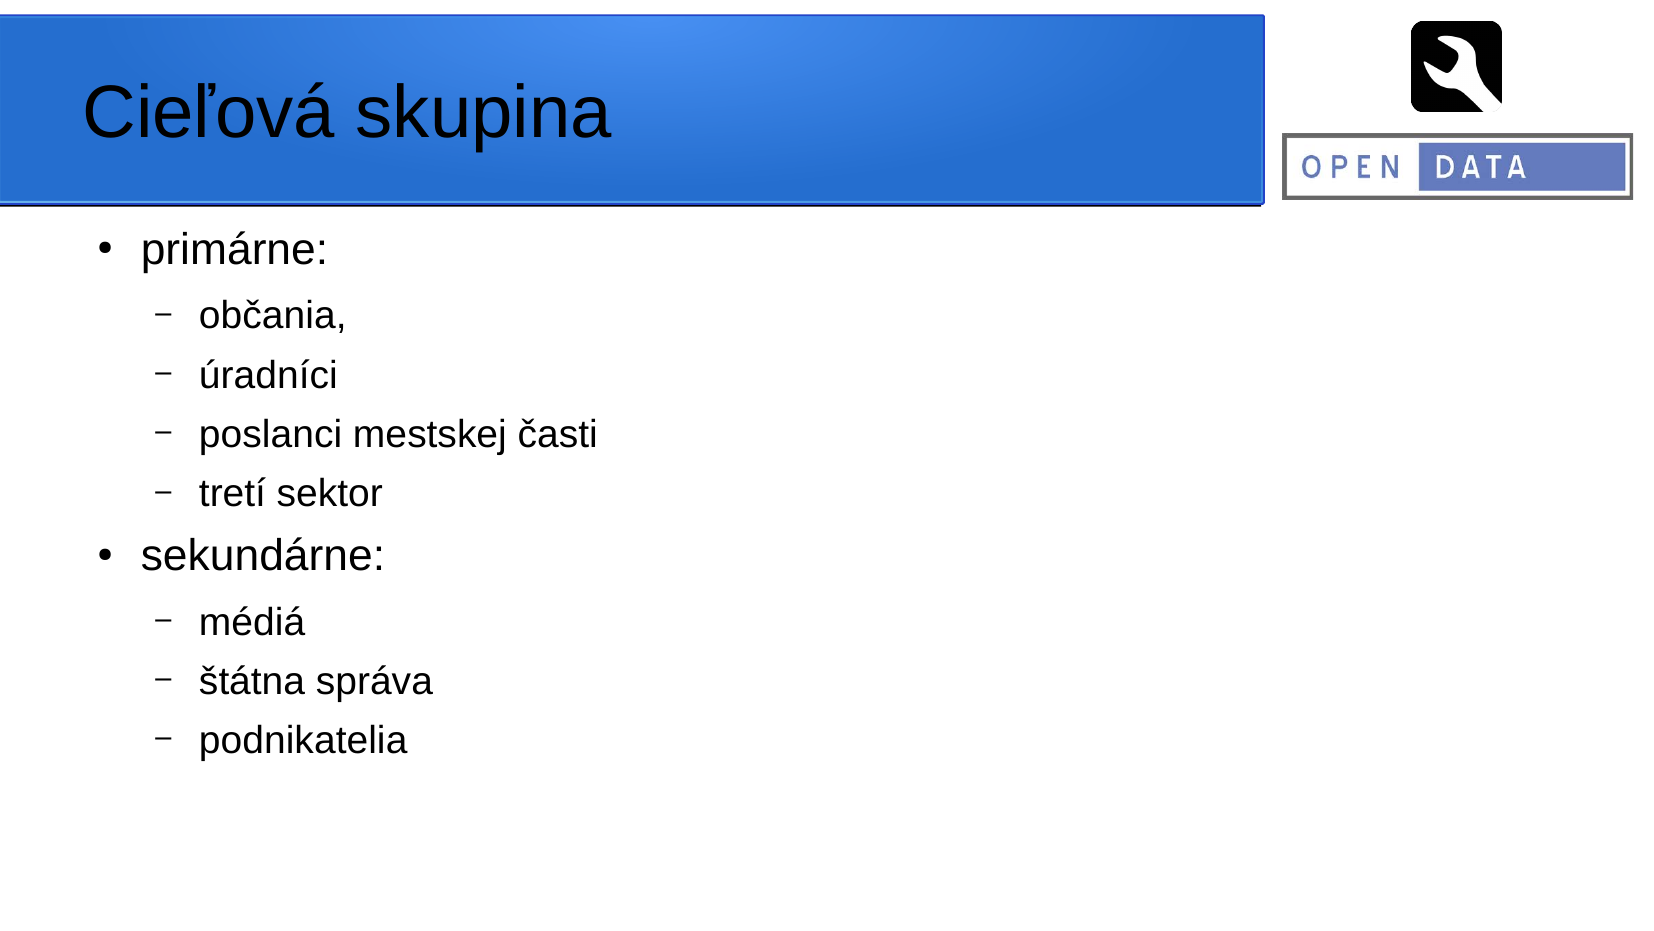

# Cieľová skupina
primárne:
občania,
úradníci
poslanci mestskej časti
tretí sektor
sekundárne:
médiá
štátna správa
podnikatelia